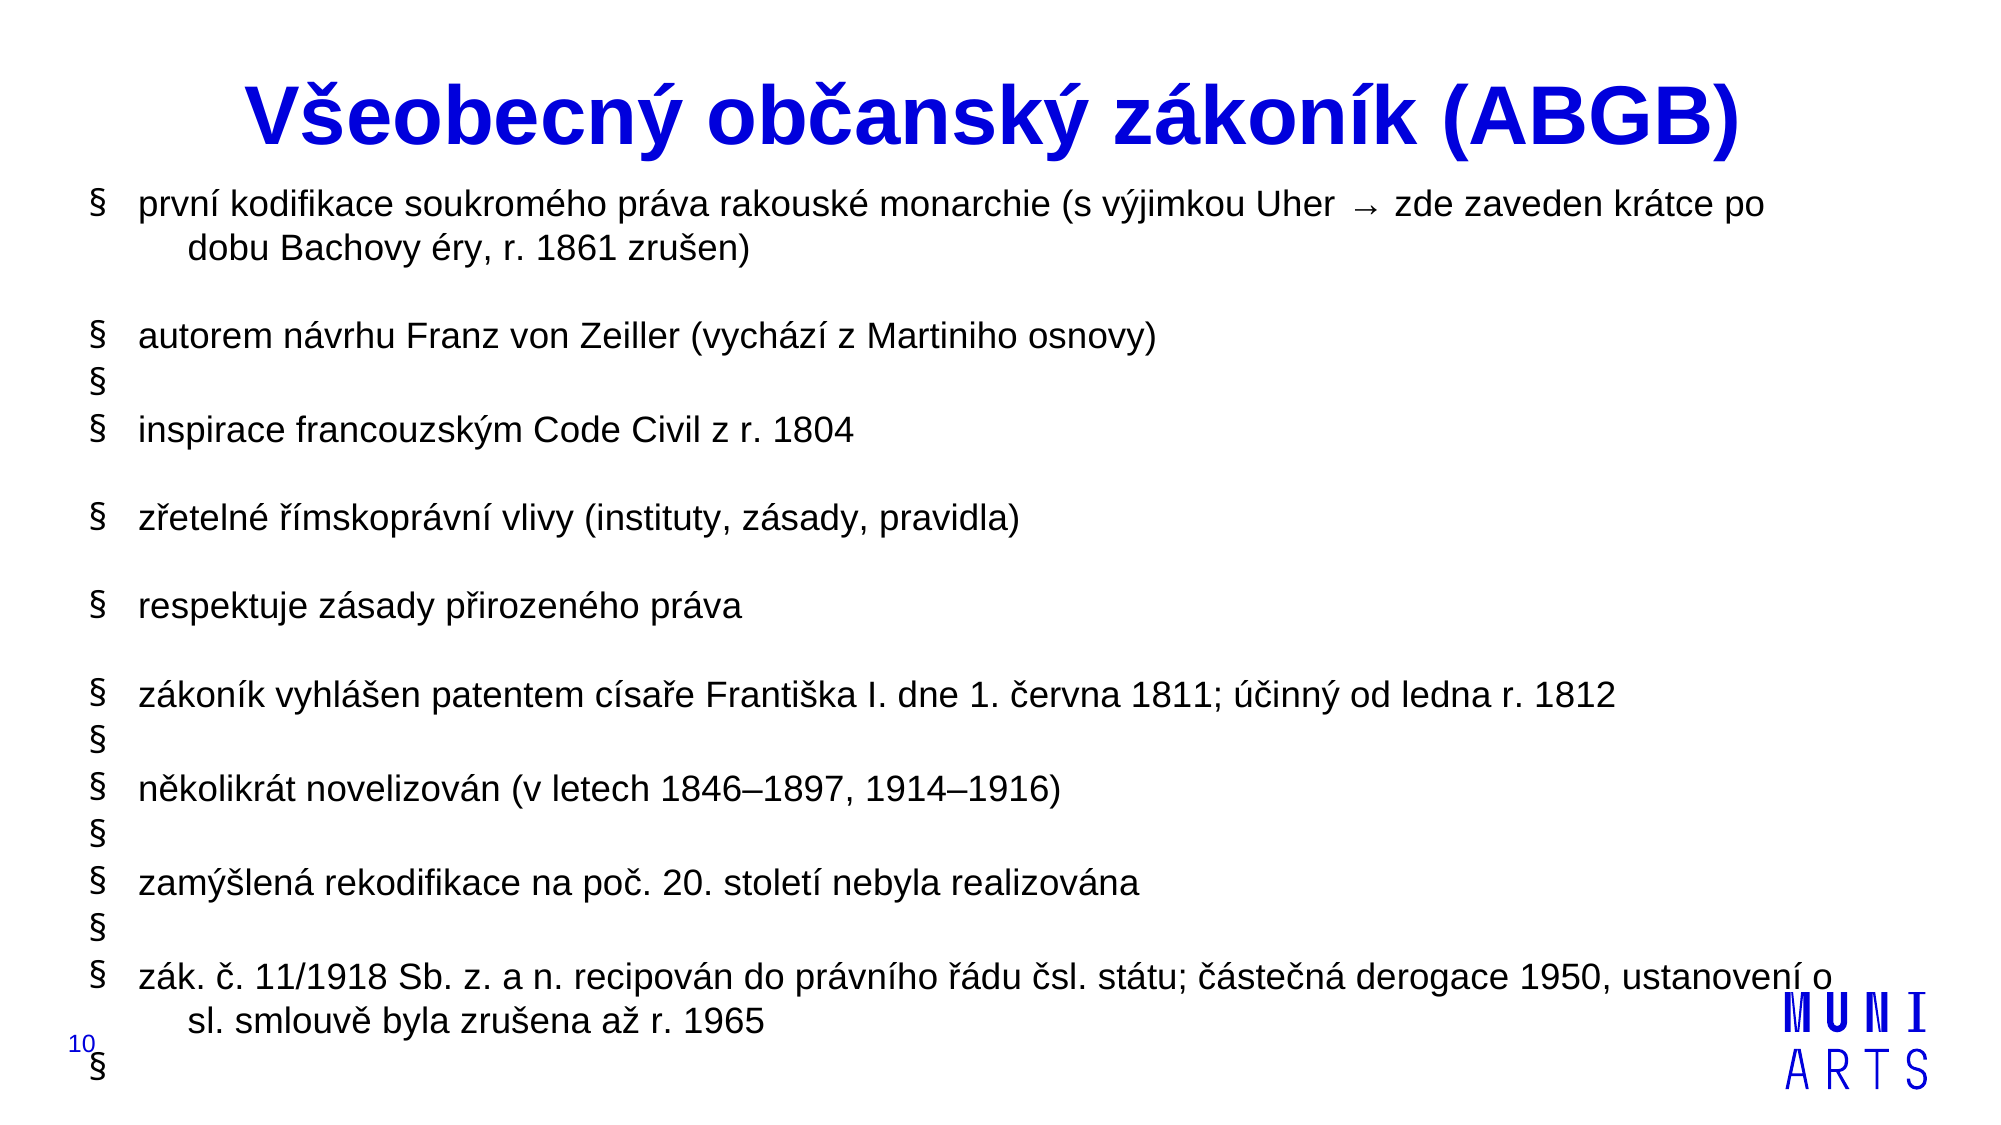

# Všeobecný občanský zákoník (ABGB)
první kodifikace soukromého práva rakouské monarchie (s výjimkou Uher → zde zaveden krátce po dobu Bachovy éry, r. 1861 zrušen)
autorem návrhu Franz von Zeiller (vychází z Martiniho osnovy)
inspirace francouzským Code Civil z r. 1804
zřetelné římskoprávní vlivy (instituty, zásady, pravidla)
respektuje zásady přirozeného práva
zákoník vyhlášen patentem císaře Františka I. dne 1. června 1811; účinný od ledna r. 1812
několikrát novelizován (v letech 1846–1897, 1914–1916)
zamýšlená rekodifikace na poč. 20. století nebyla realizována
zák. č. 11/1918 Sb. z. a n. recipován do právního řádu čsl. státu; částečná derogace 1950, ustanovení o sl. smlouvě byla zrušena až r. 1965